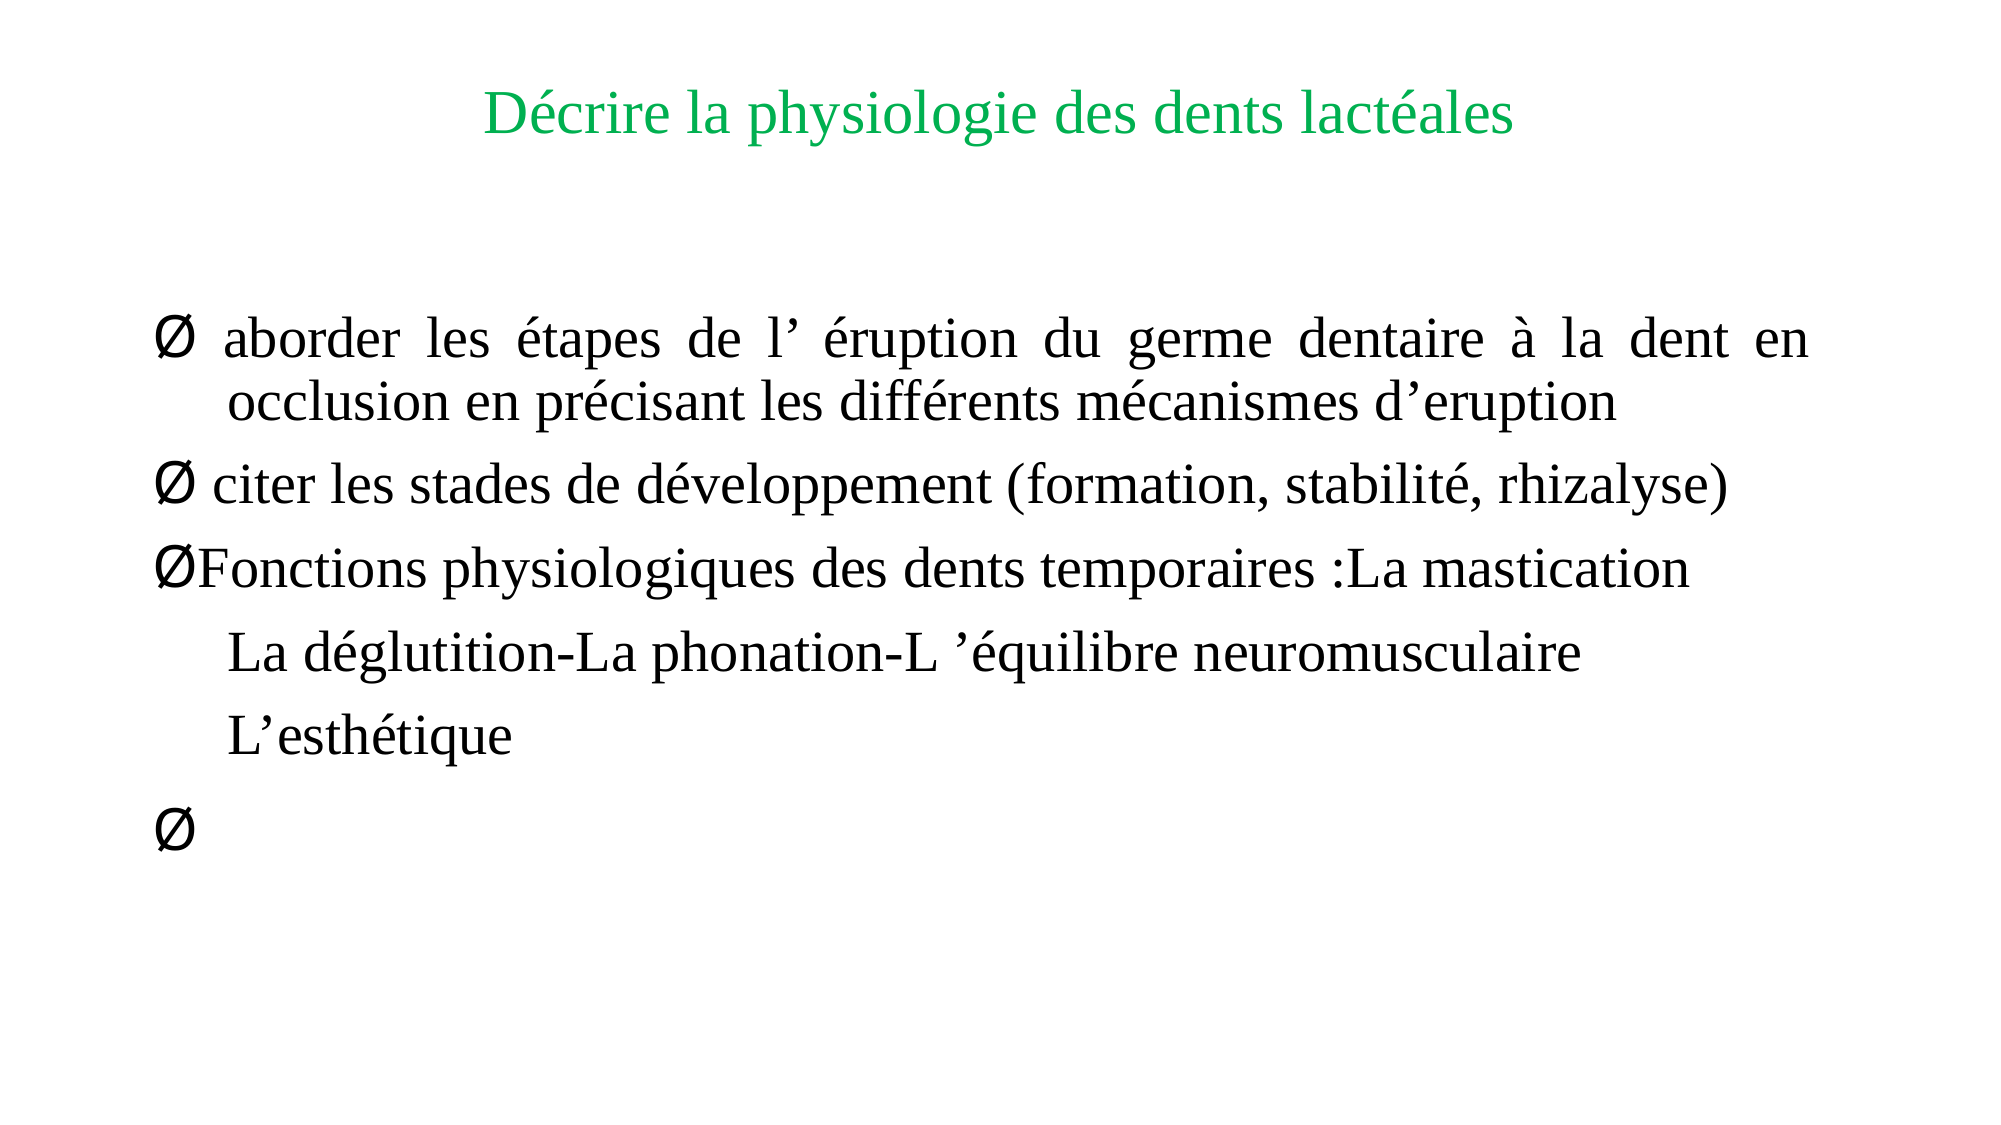

# Décrire la physiologie des dents lactéales
 aborder les étapes de l’ éruption du germe dentaire à la dent en occlusion en précisant les différents mécanismes d’eruption
 citer les stades de développement (formation, stabilité, rhizalyse)
Fonctions physiologiques des dents temporaires :La mastication
	La déglutition-La phonation-L ’équilibre neuromusculaire
	L’esthétique